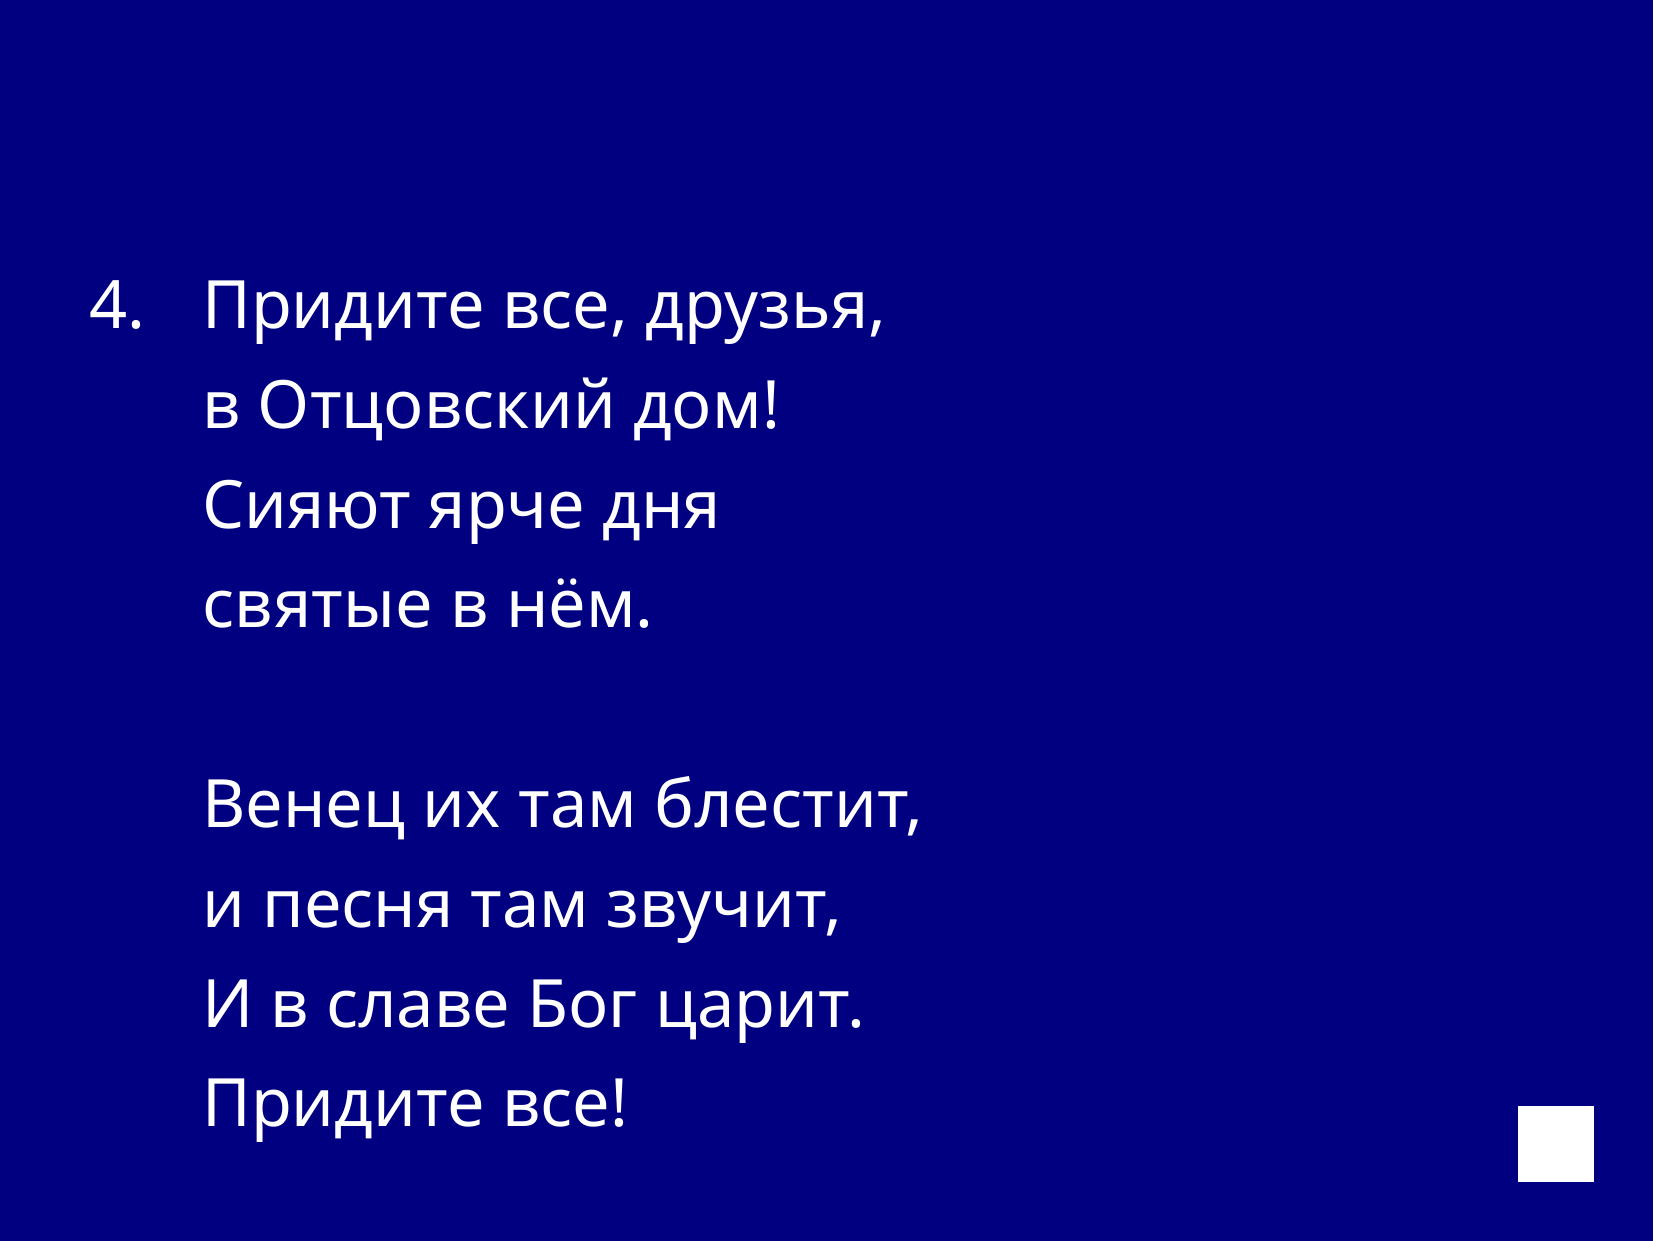

4.	Придите все, друзья,
	в Отцовский дом!
	Сияют ярче дня
	святые в нём.
	Венец их там блестит,
	и песня там звучит,
	И в славе Бог царит.
	Придите все!